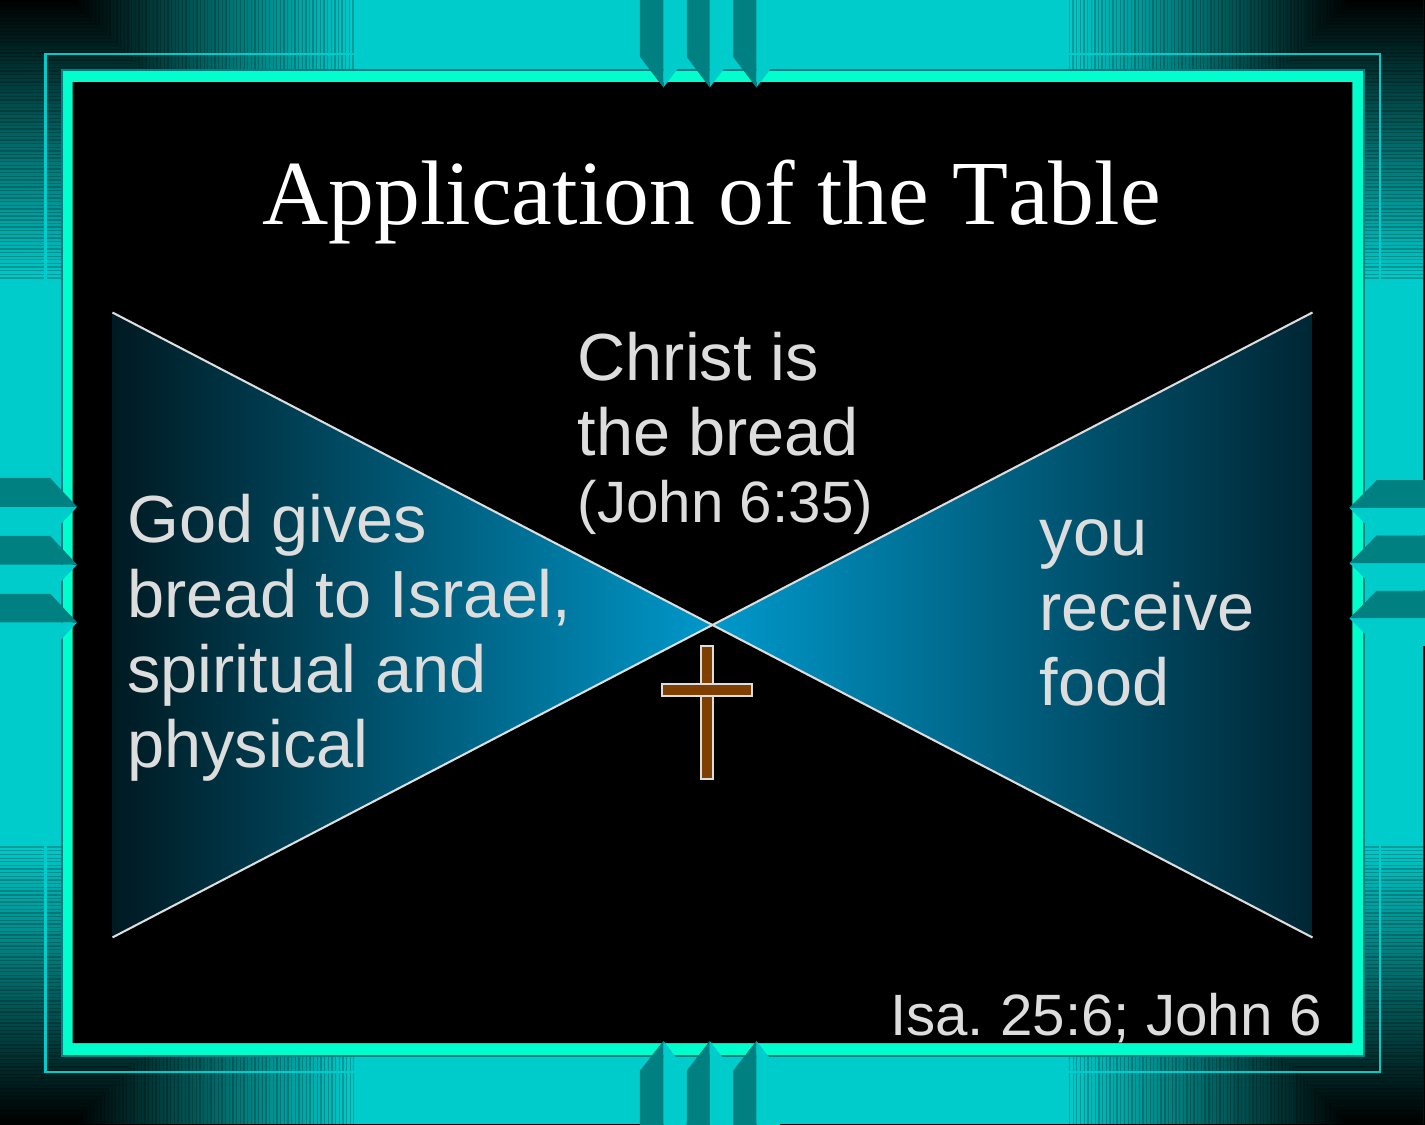

# Application of the Table
Christ is the bread (John 6:35)
God gives bread to Israel, spiritual and physical
you receive food
Isa. 25:6; John 6